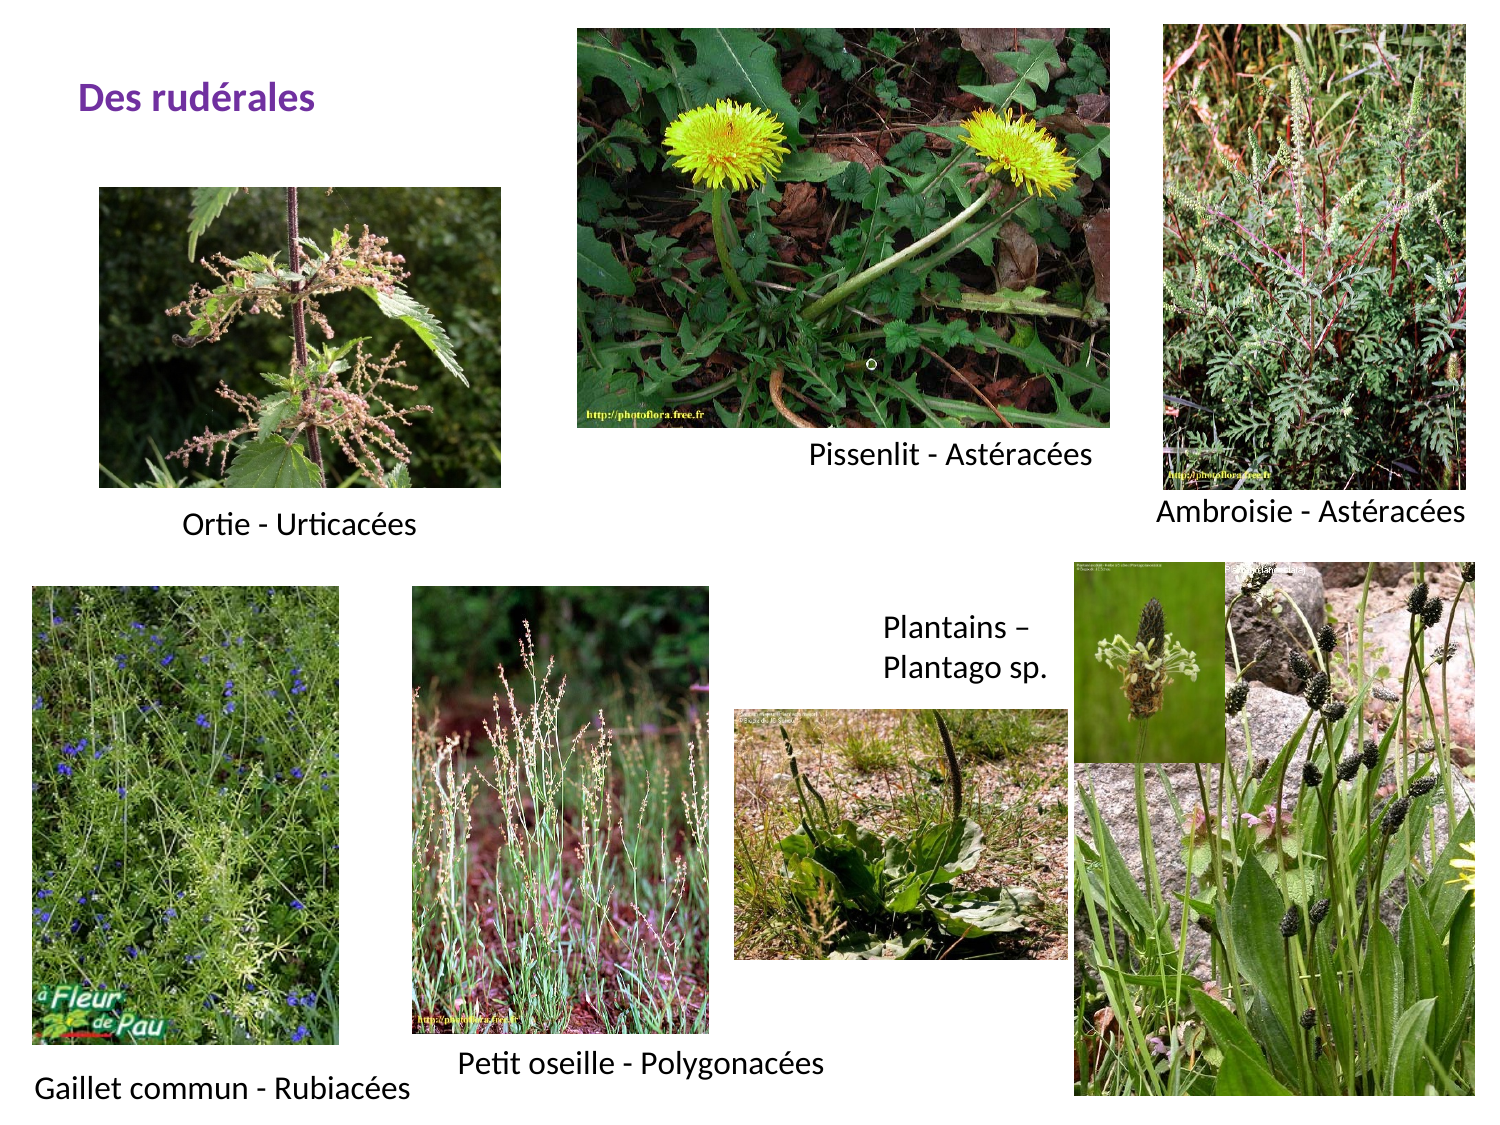

Des rudérales
Pissenlit - Astéracées
Ambroisie - Astéracées
Ortie - Urticacées
Plantains –
Plantago sp.
Petit oseille - Polygonacées
Gaillet commun - Rubiacées